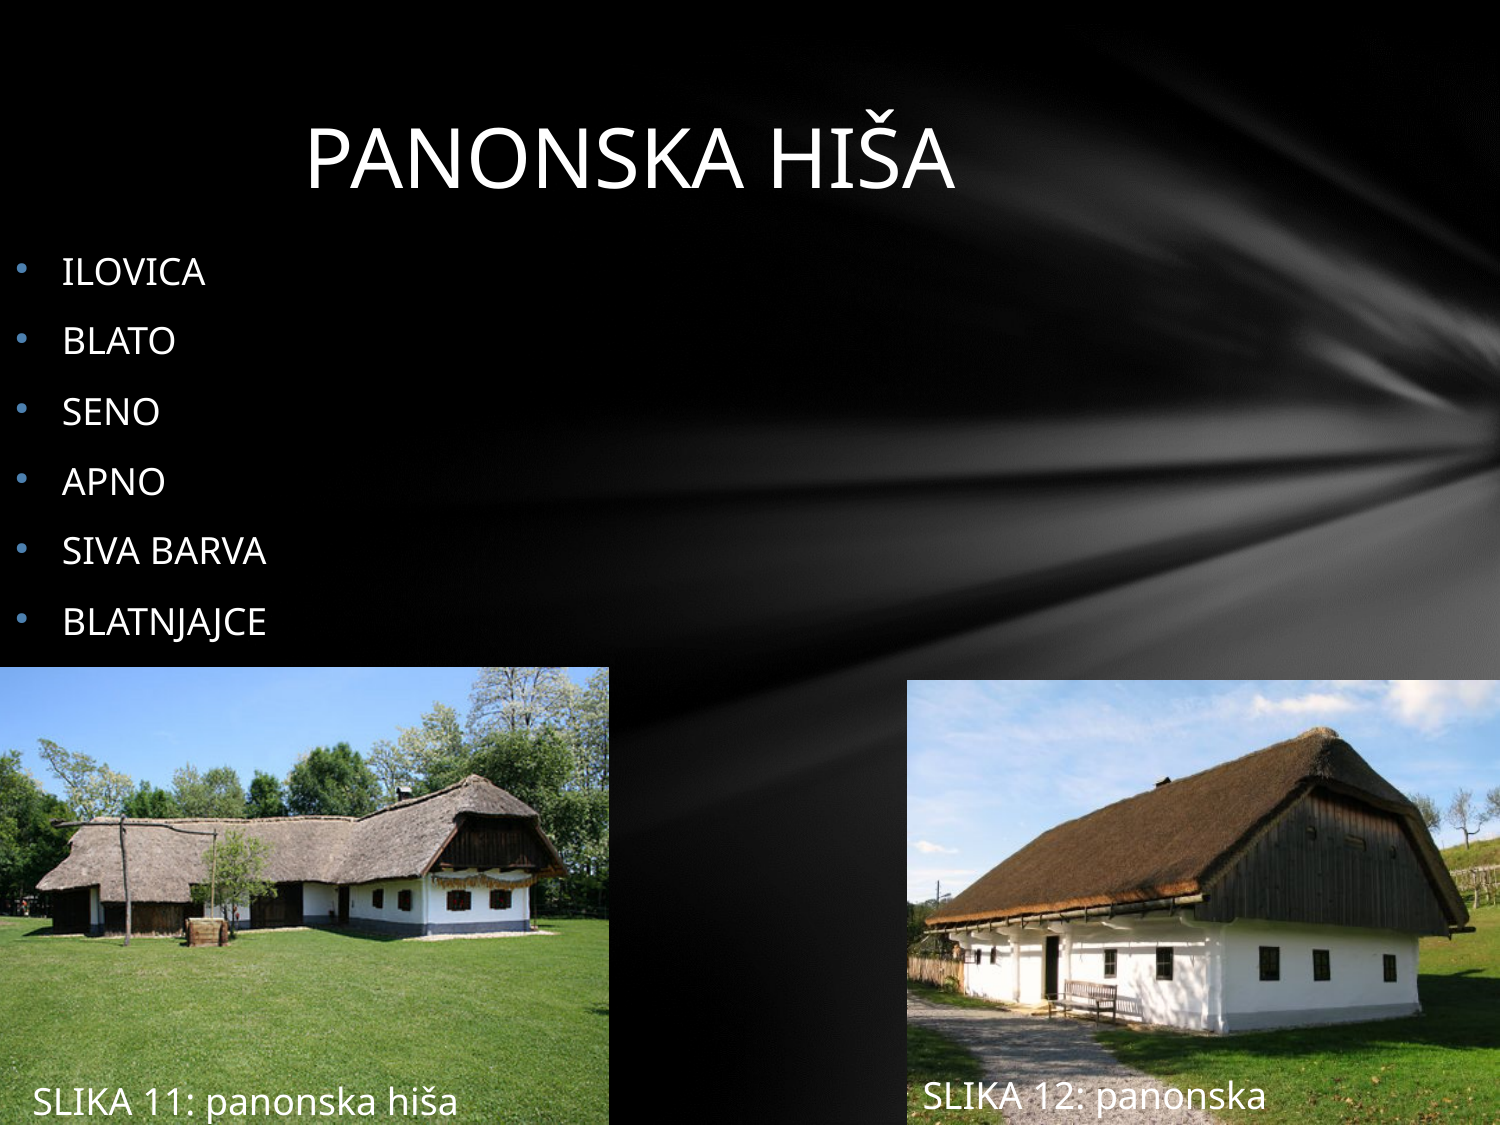

PANONSKA HIŠA
# ILOVICA
BLATO
SENO
APNO
SIVA BARVA
BLATNJAJCE
SLIKA 12: panonska hiša
SLIKA 11: panonska hiša